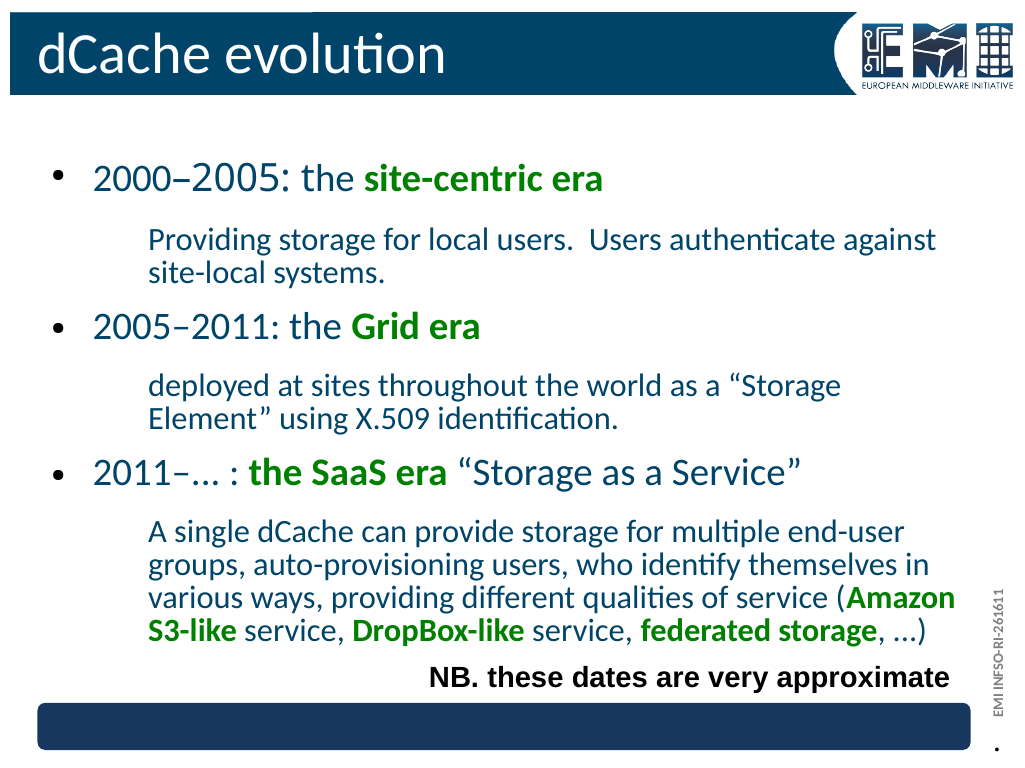

# dCache evolution
2000–2005: the site-centric era
Providing storage for local users. Users authenticate against site-local systems.
2005–2011: the Grid era
deployed at sites throughout the world as a “Storage Element” using X.509 identification.
2011–... : the SaaS era “Storage as a Service”
A single dCache can provide storage for multiple end-user groups, auto-provisioning users, who identify themselves in various ways, providing different qualities of service (Amazon S3-like service, DropBox-like service, federated storage, ...)
NB. these dates are very approximate